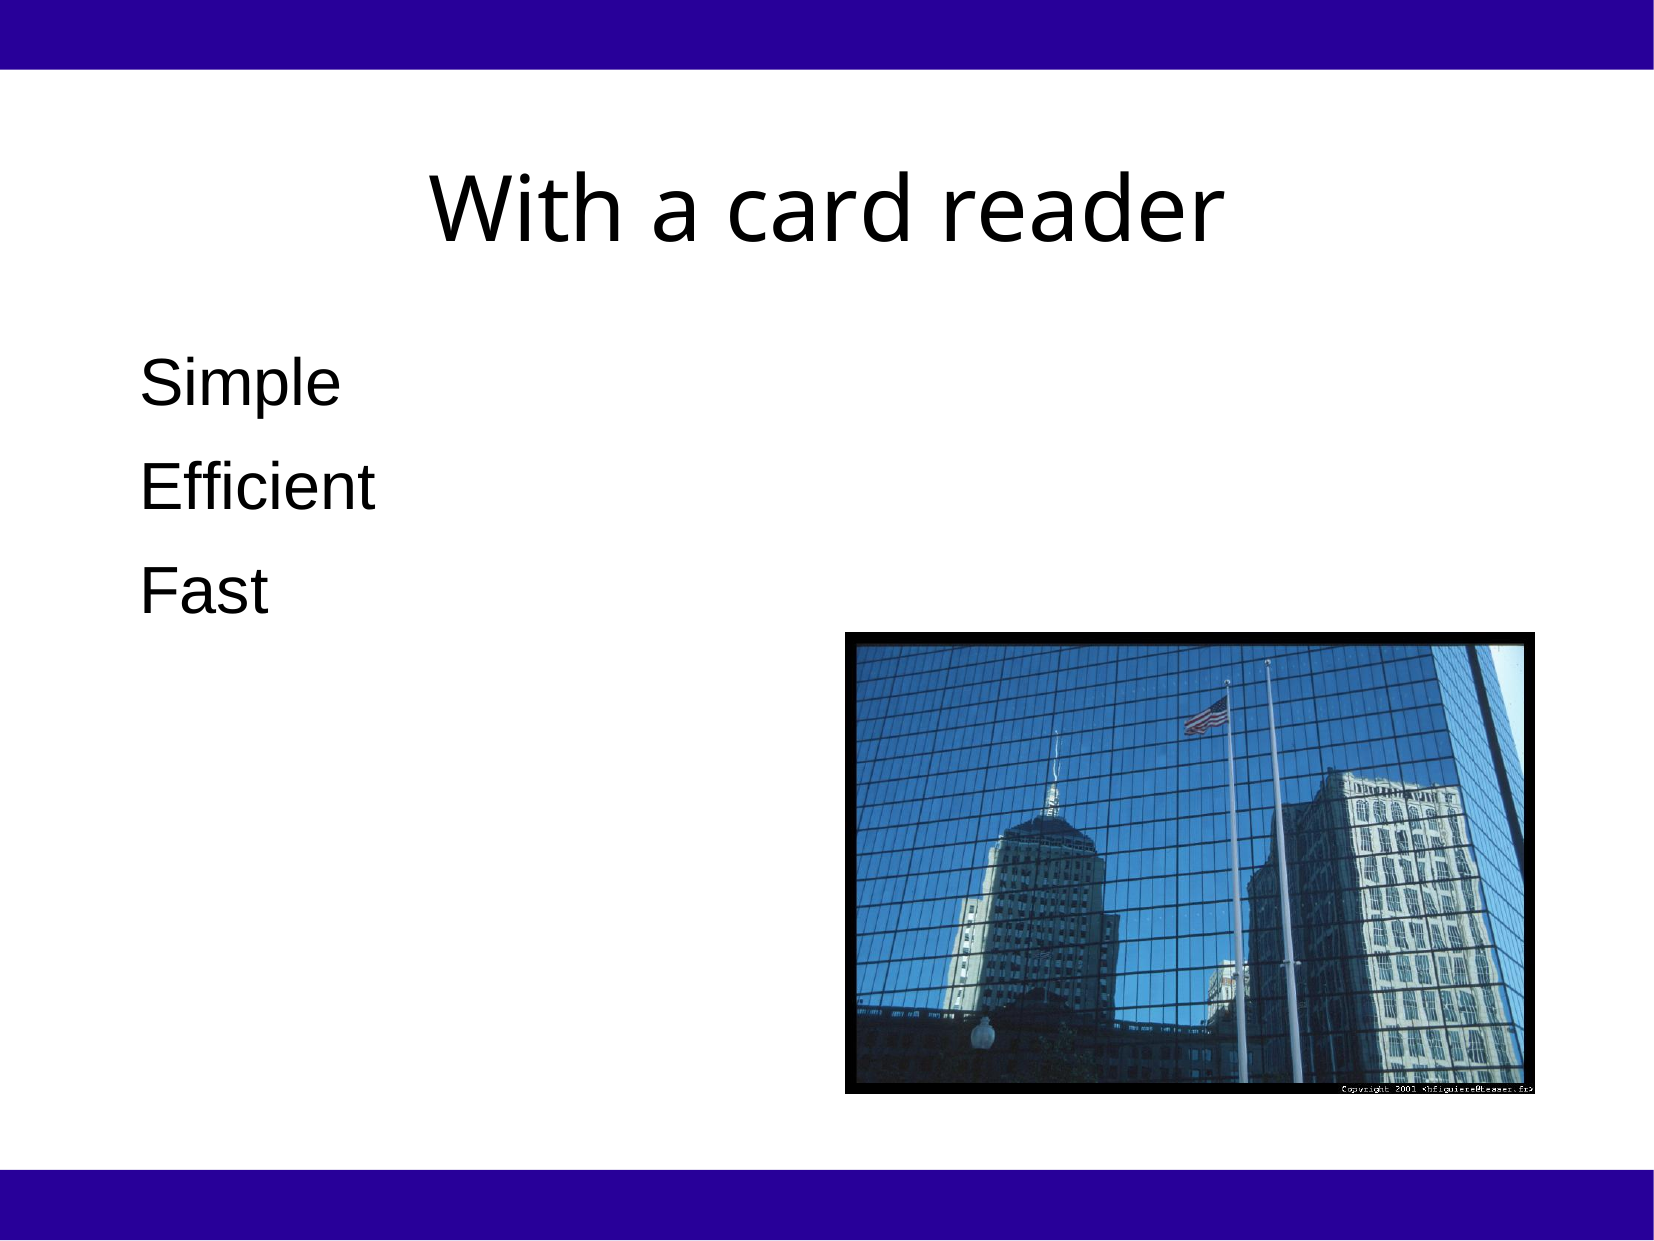

# With a card reader
Simple
Efficient
Fast